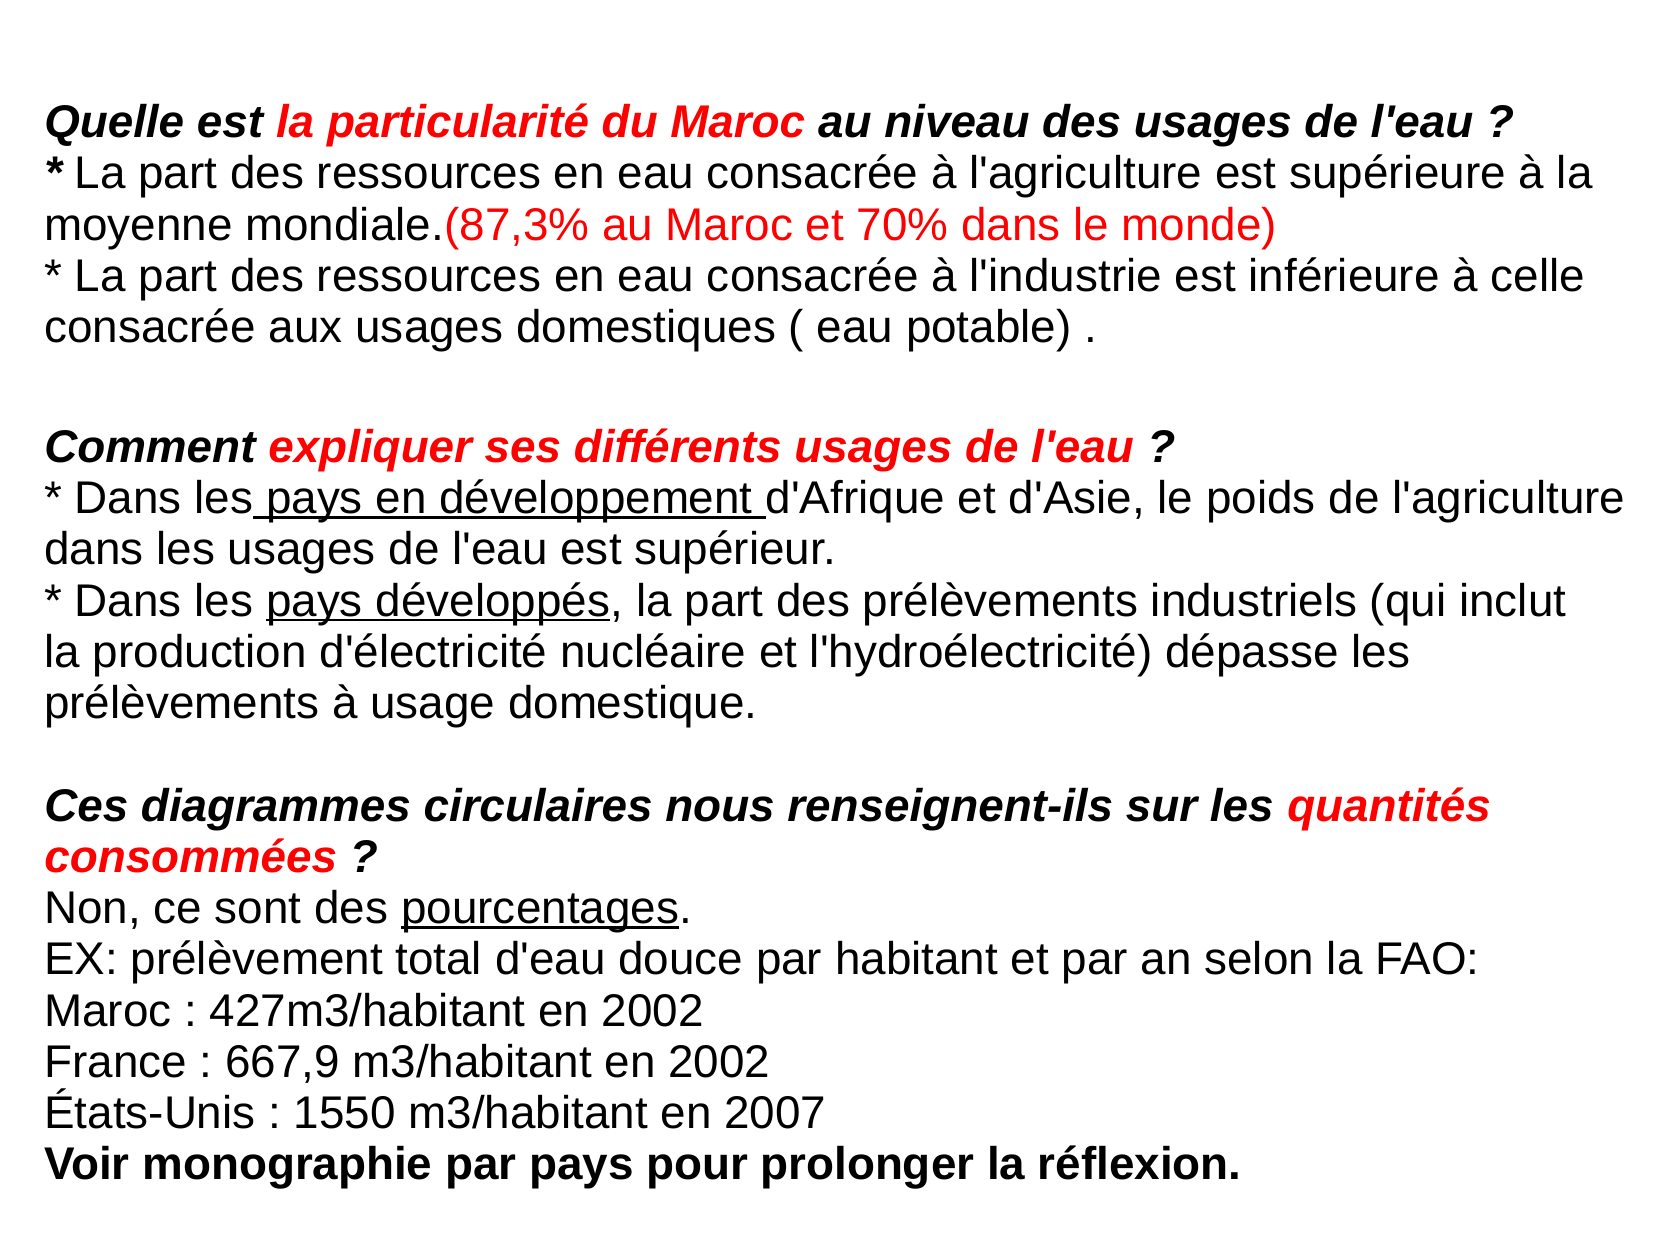

Quelle est la particularité du Maroc au niveau des usages de l'eau ?
* La part des ressources en eau consacrée à l'agriculture est supérieure à la
moyenne mondiale.(87,3% au Maroc et 70% dans le monde)
* La part des ressources en eau consacrée à l'industrie est inférieure à celle
consacrée aux usages domestiques ( eau potable) .
Comment expliquer ses différents usages de l'eau ?
* Dans les pays en développement d'Afrique et d'Asie, le poids de l'agriculture
dans les usages de l'eau est supérieur.
* Dans les pays développés, la part des prélèvements industriels (qui inclut
la production d'électricité nucléaire et l'hydroélectricité) dépasse les
prélèvements à usage domestique.
Ces diagrammes circulaires nous renseignent-ils sur les quantités consommées ?
Non, ce sont des pourcentages.
EX: prélèvement total d'eau douce par habitant et par an selon la FAO:
Maroc : 427m3/habitant en 2002
France : 667,9 m3/habitant en 2002
États-Unis : 1550 m3/habitant en 2007
Voir monographie par pays pour prolonger la réflexion.